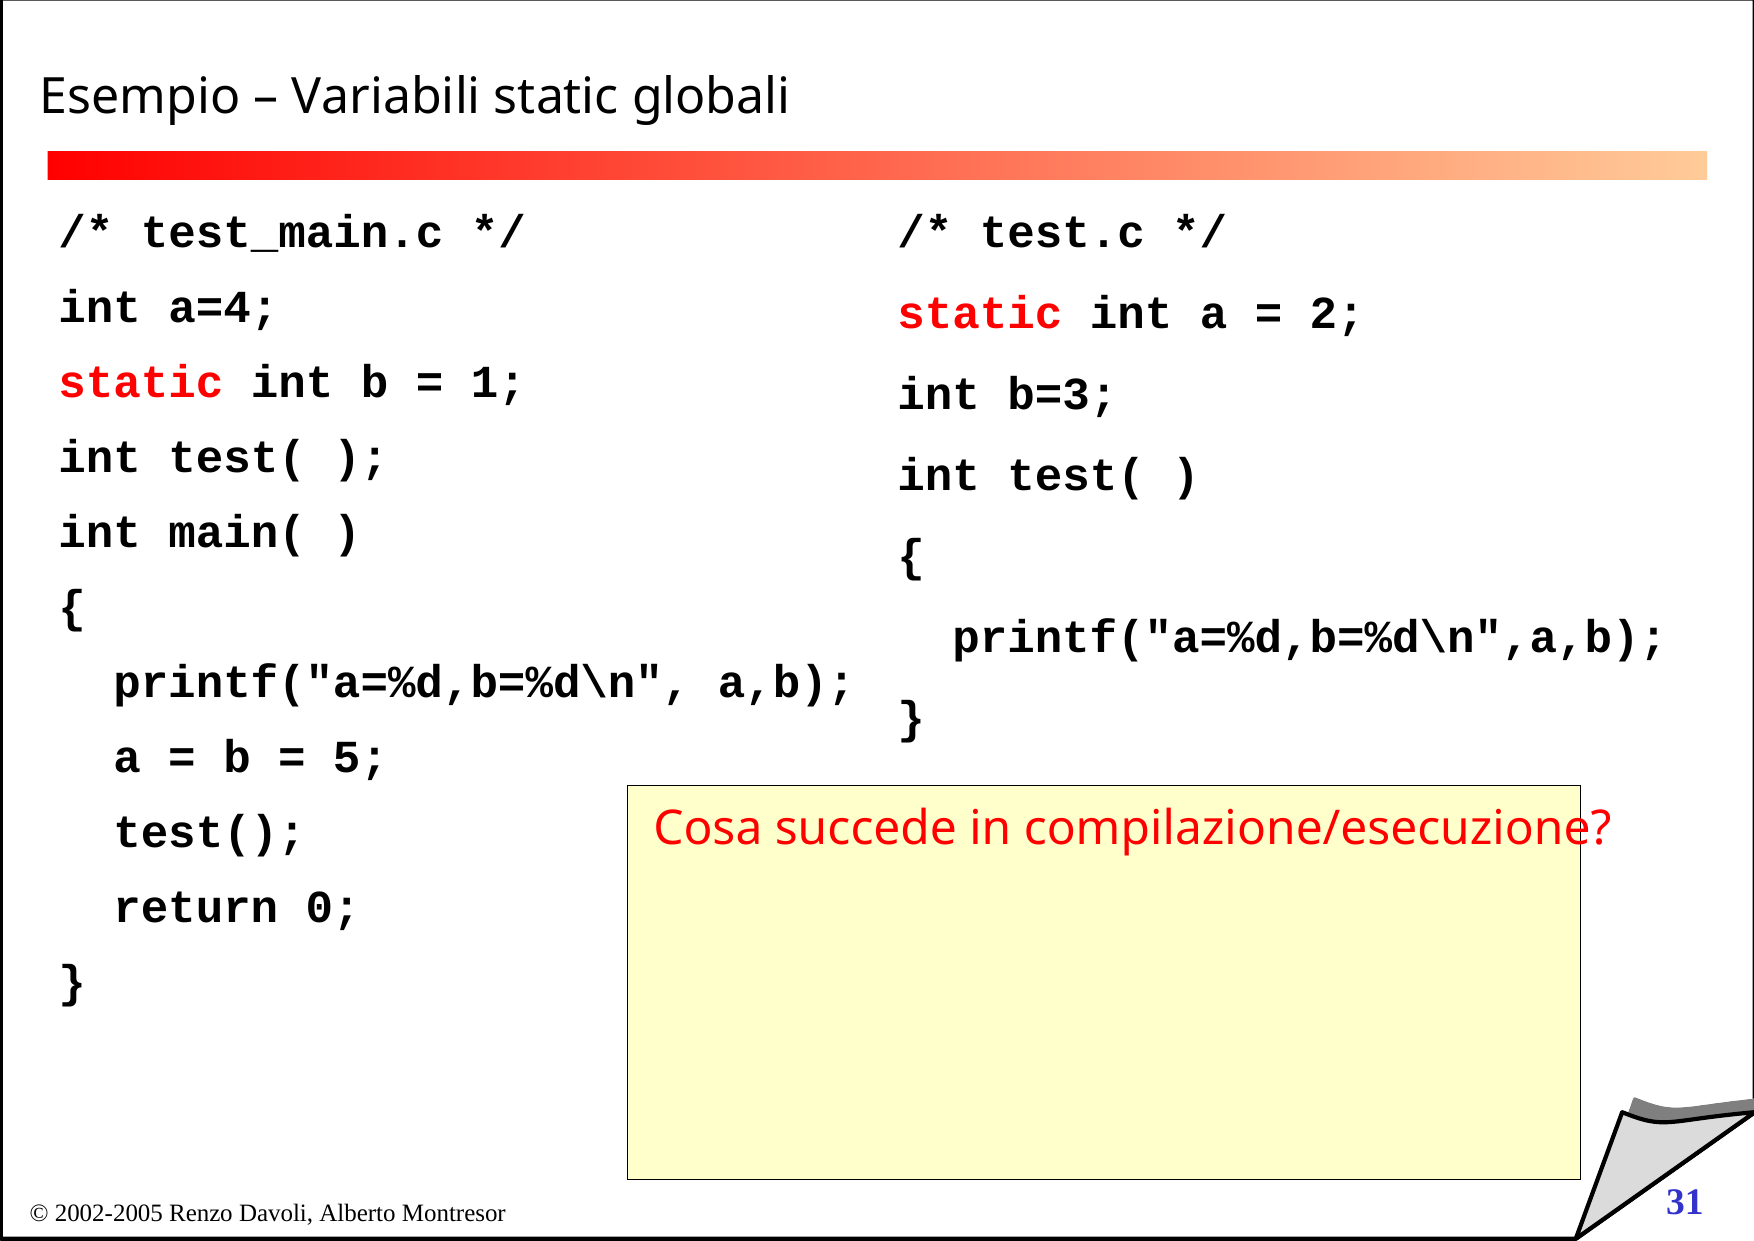

# Esempio – Variabili static globali
/* test_main.c */
int a=4;
static int b = 1;
int test( );
int main( )
{
 printf("a=%d,b=%d\n", a,b);
 a = b = 5;
 test();
 return 0;
}
/* test.c */
static int a = 2;
int b=3;
int test( )
{
 printf("a=%d,b=%d\n",a,b);
}
Cosa succede in compilazione/esecuzione?